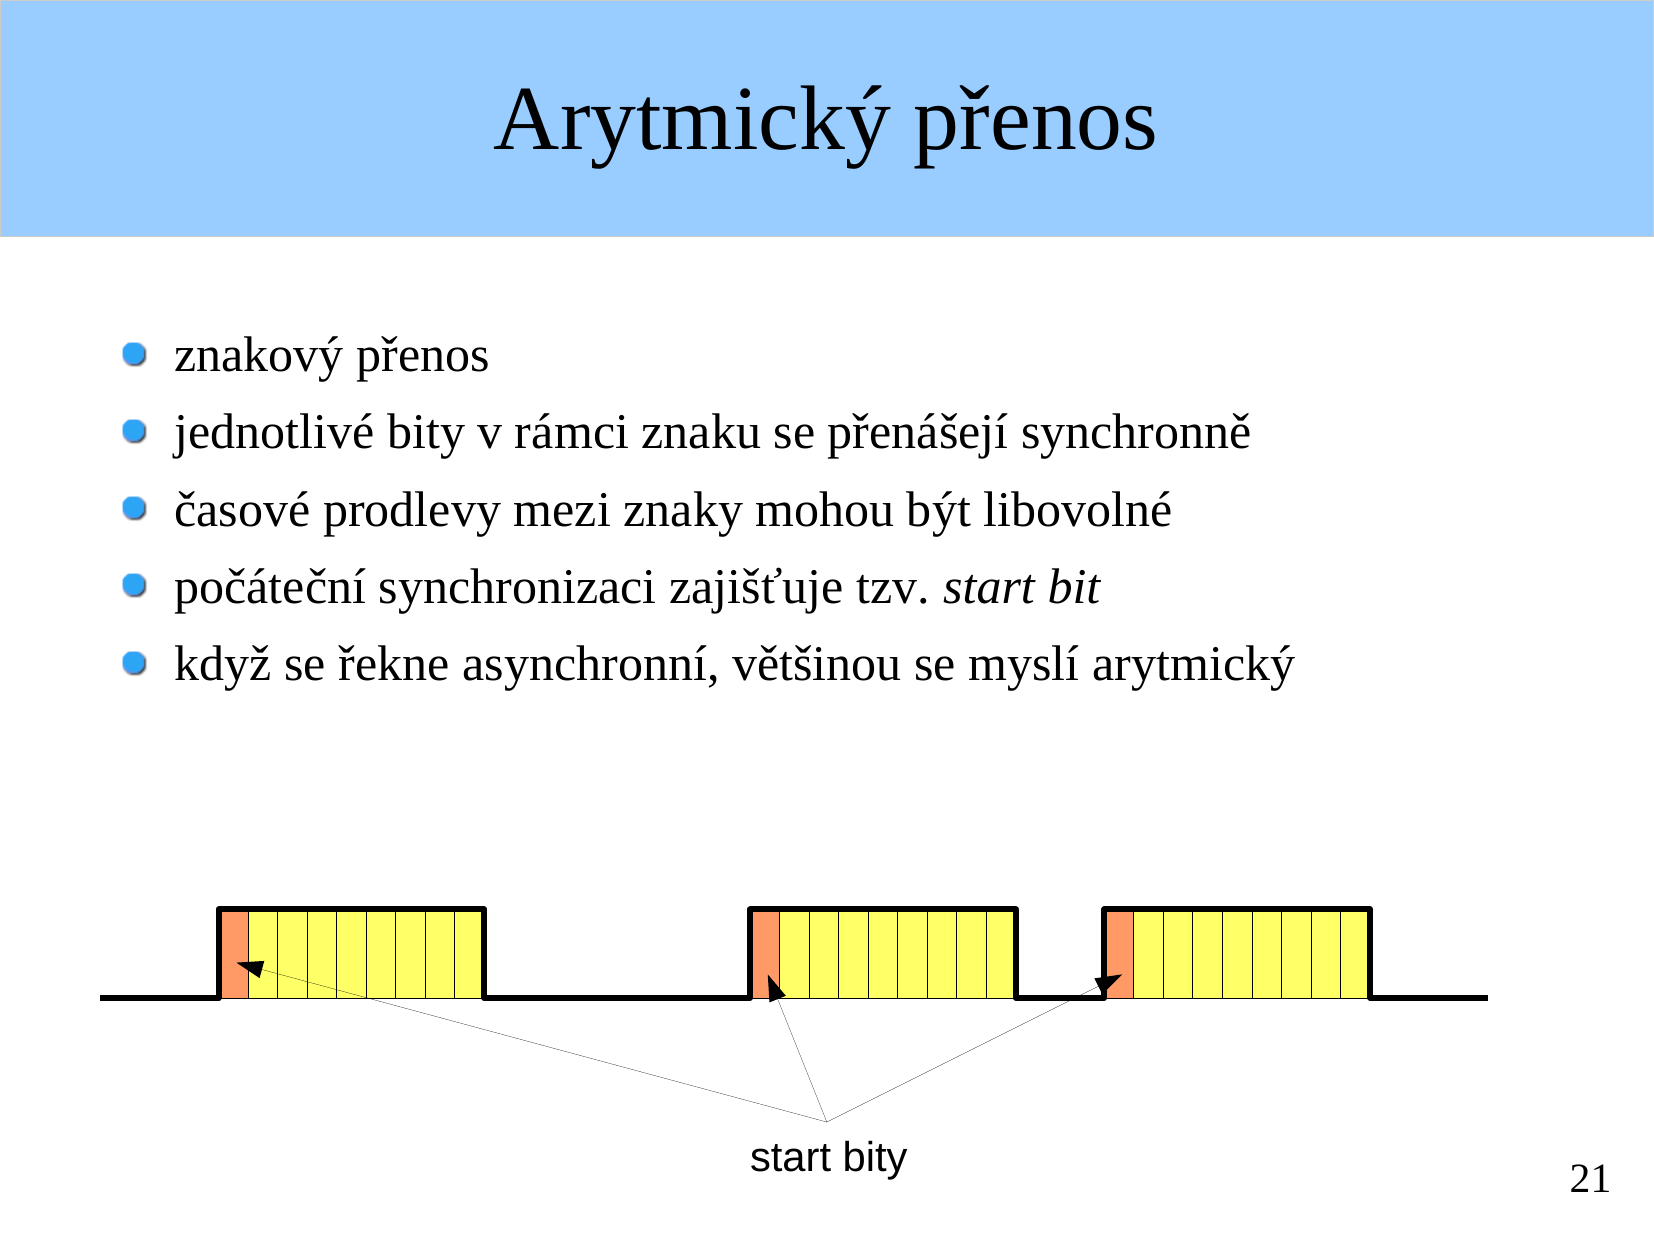

# Arytmický přenos
znakový přenos
jednotlivé bity v rámci znaku se přenášejí synchronně
časové prodlevy mezi znaky mohou být libovolné
počáteční synchronizaci zajišťuje tzv. start bit
když se řekne asynchronní, většinou se myslí arytmický
start bity